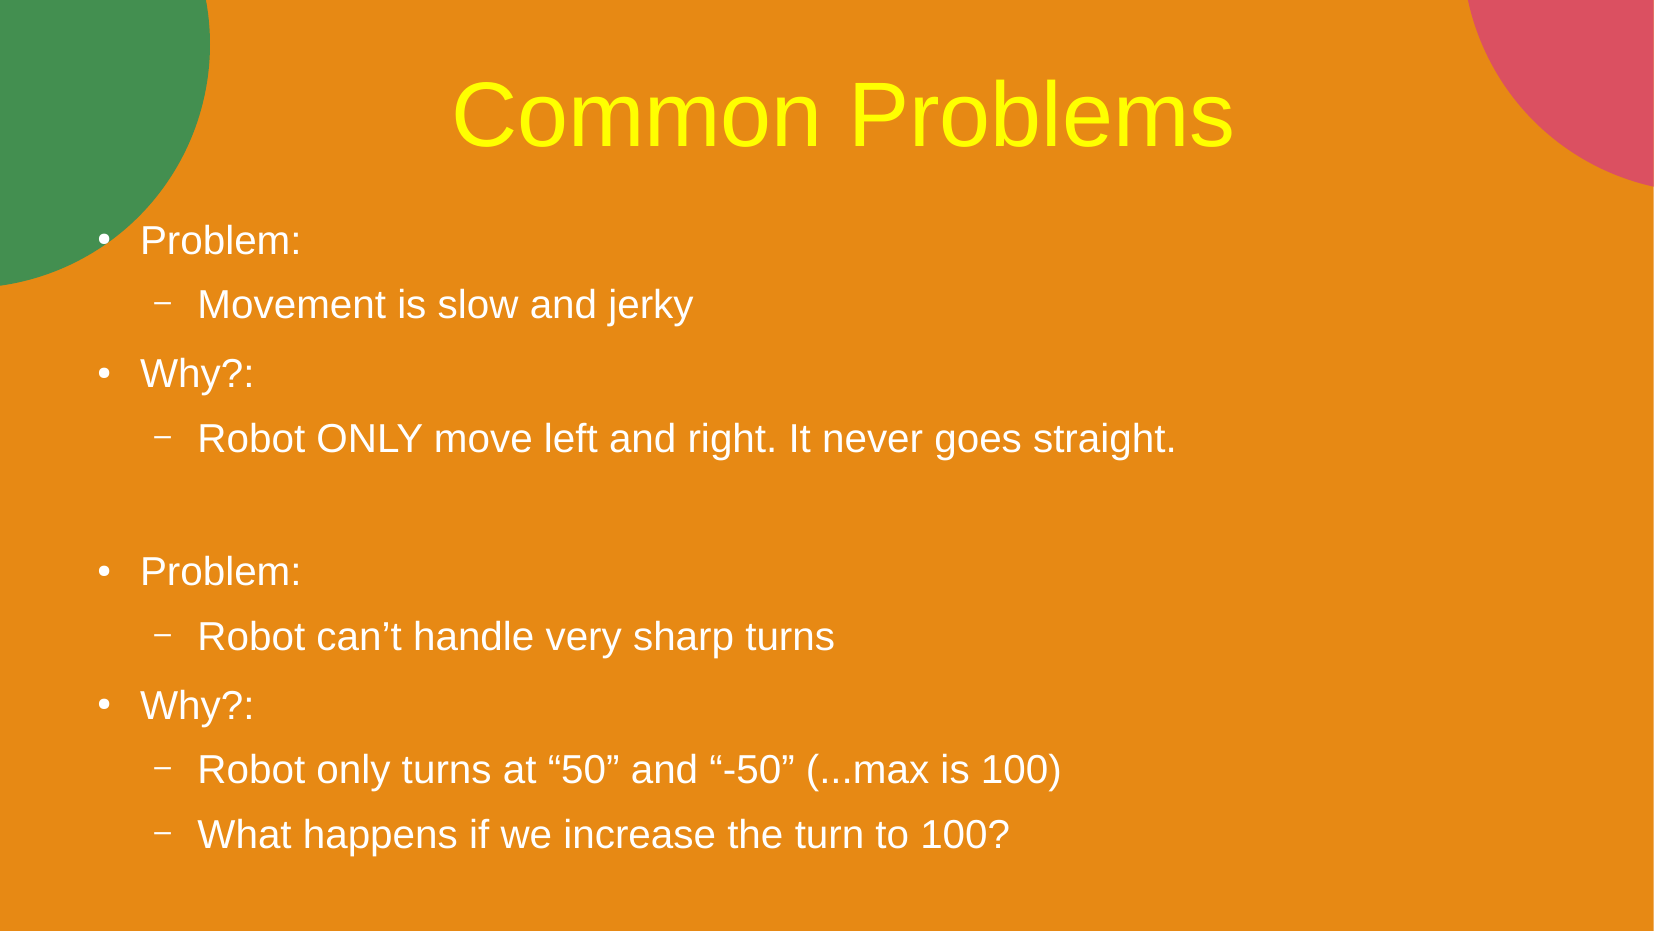

# Common Problems
Problem:
Movement is slow and jerky
Why?:
Robot ONLY move left and right. It never goes straight.
Problem:
Robot can’t handle very sharp turns
Why?:
Robot only turns at “50” and “-50” (...max is 100)
What happens if we increase the turn to 100?